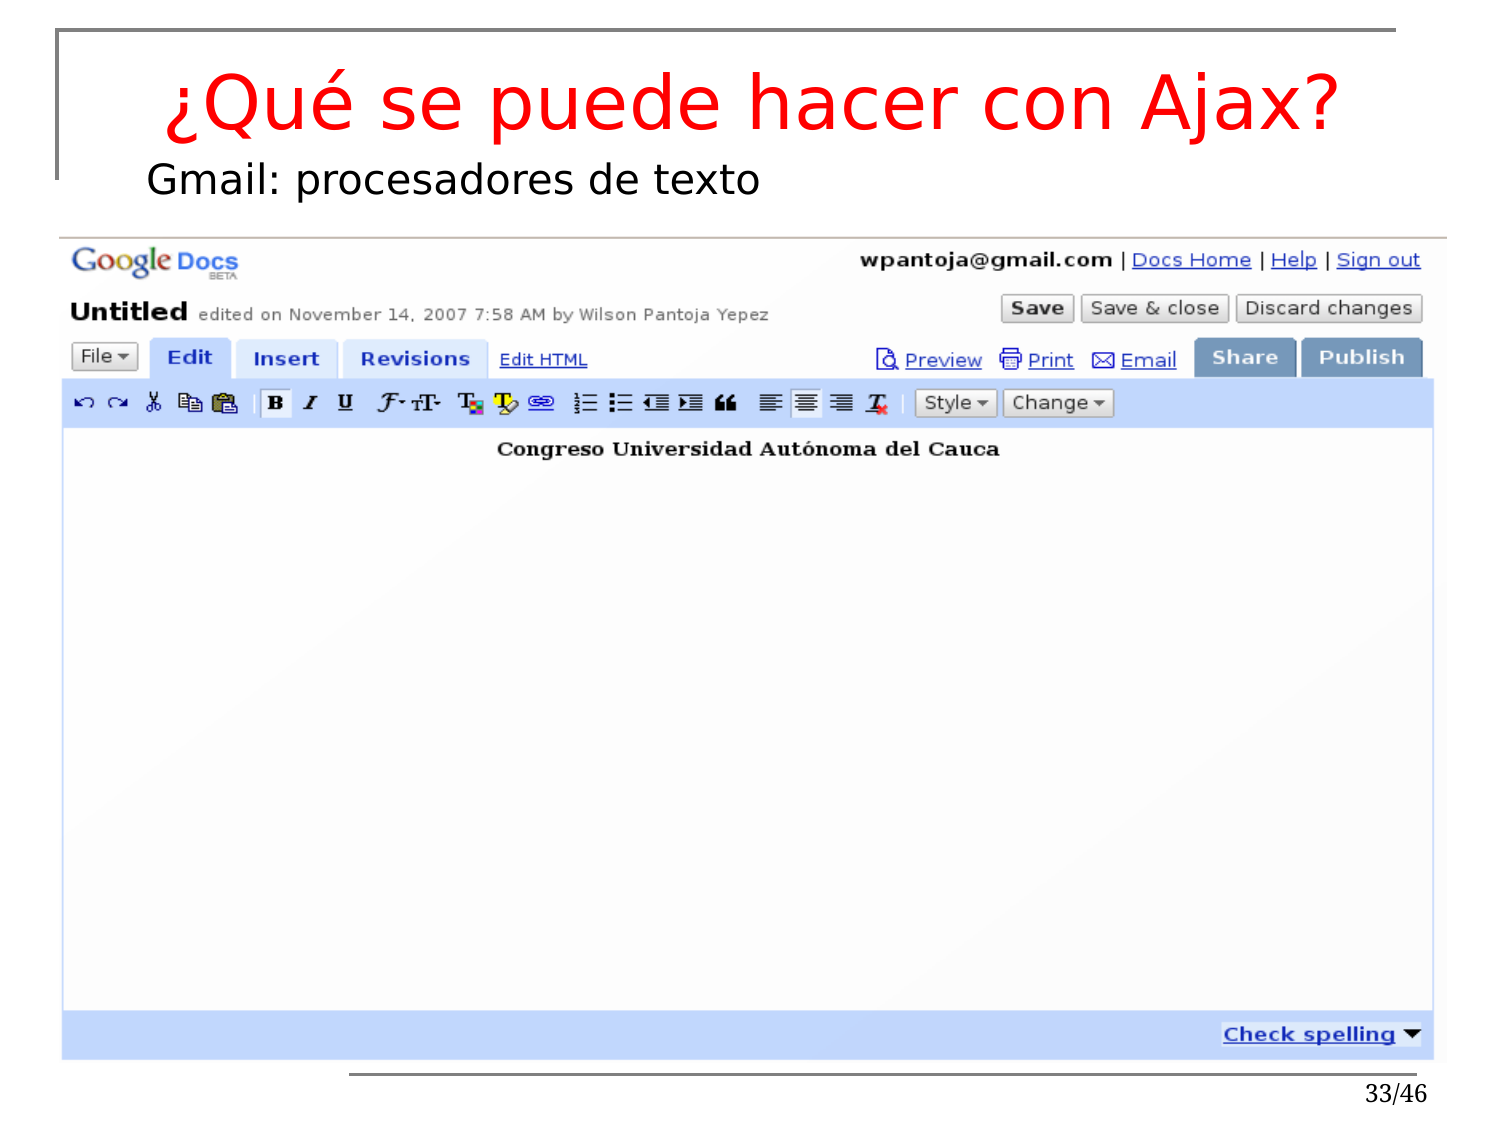

# ¿Qué se puede hacer con Ajax?
 Gmail: procesadores de texto